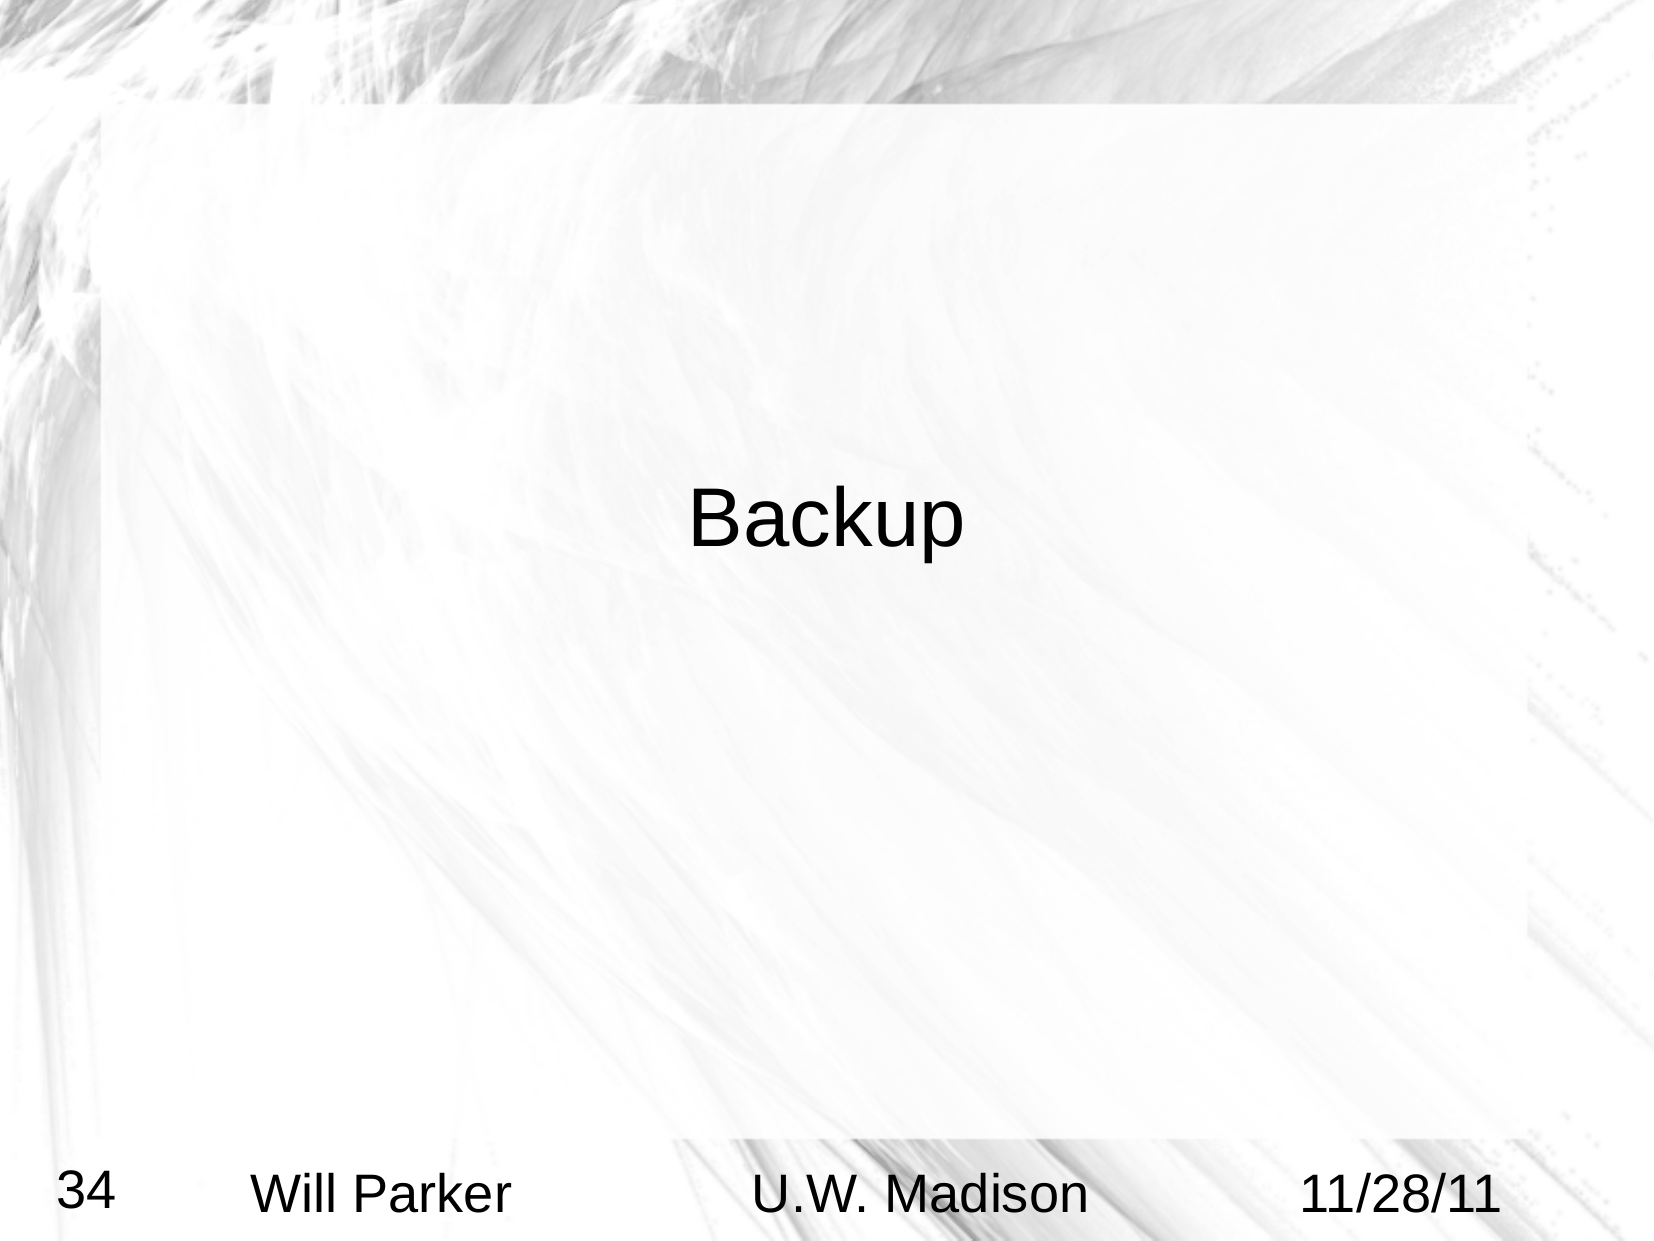

# Backup
34
 Will Parker U.W. Madison 11/28/11